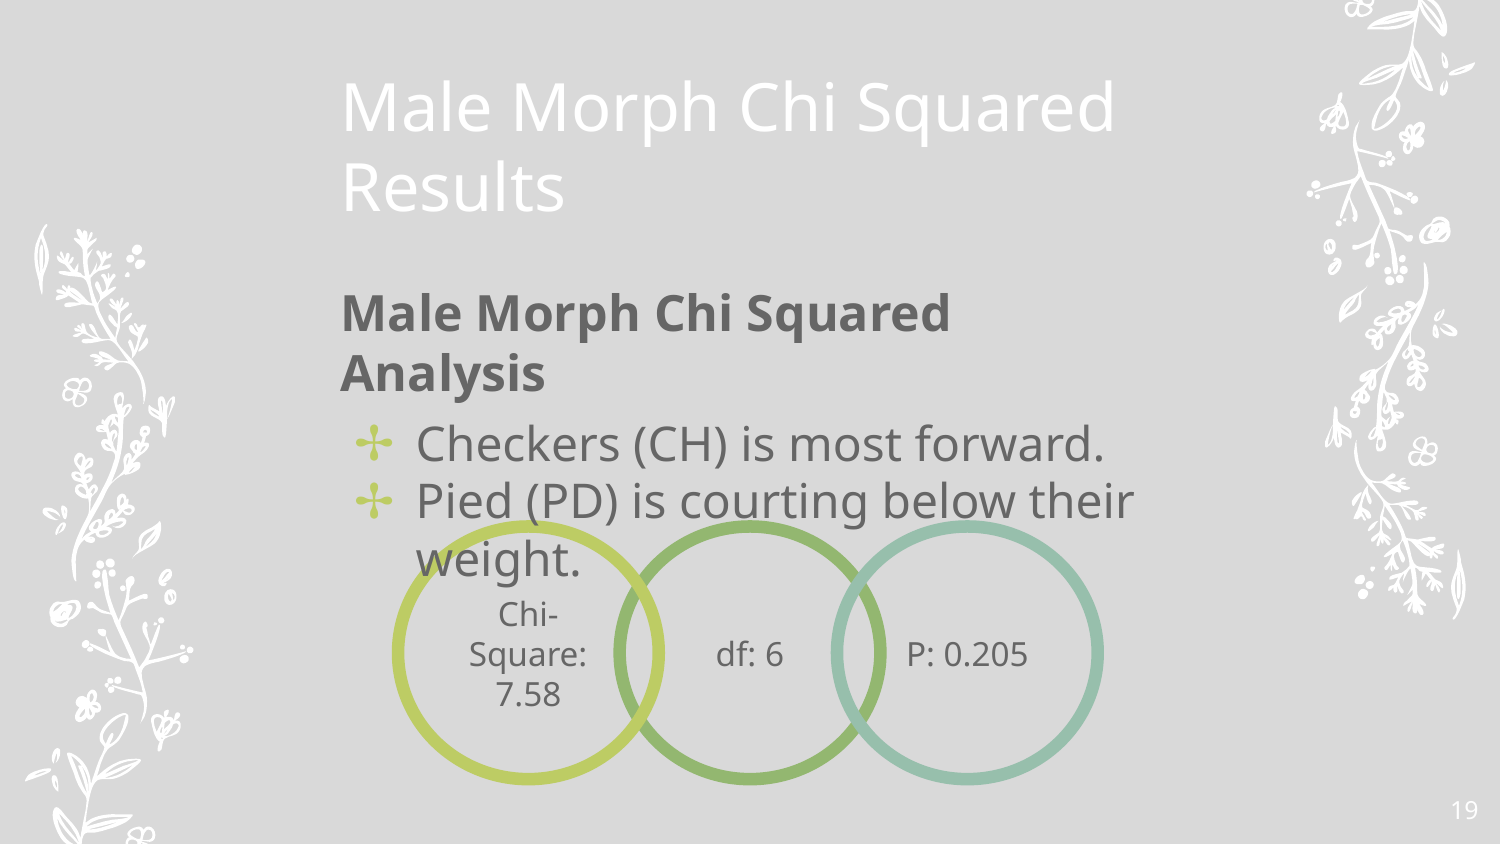

# Male Morph Chi Squared Results
Male Morph Chi Squared Analysis
Checkers (CH) is most forward.
Pied (PD) is courting below their weight.
Chi-Square: 7.58
df: 6
P: 0.205